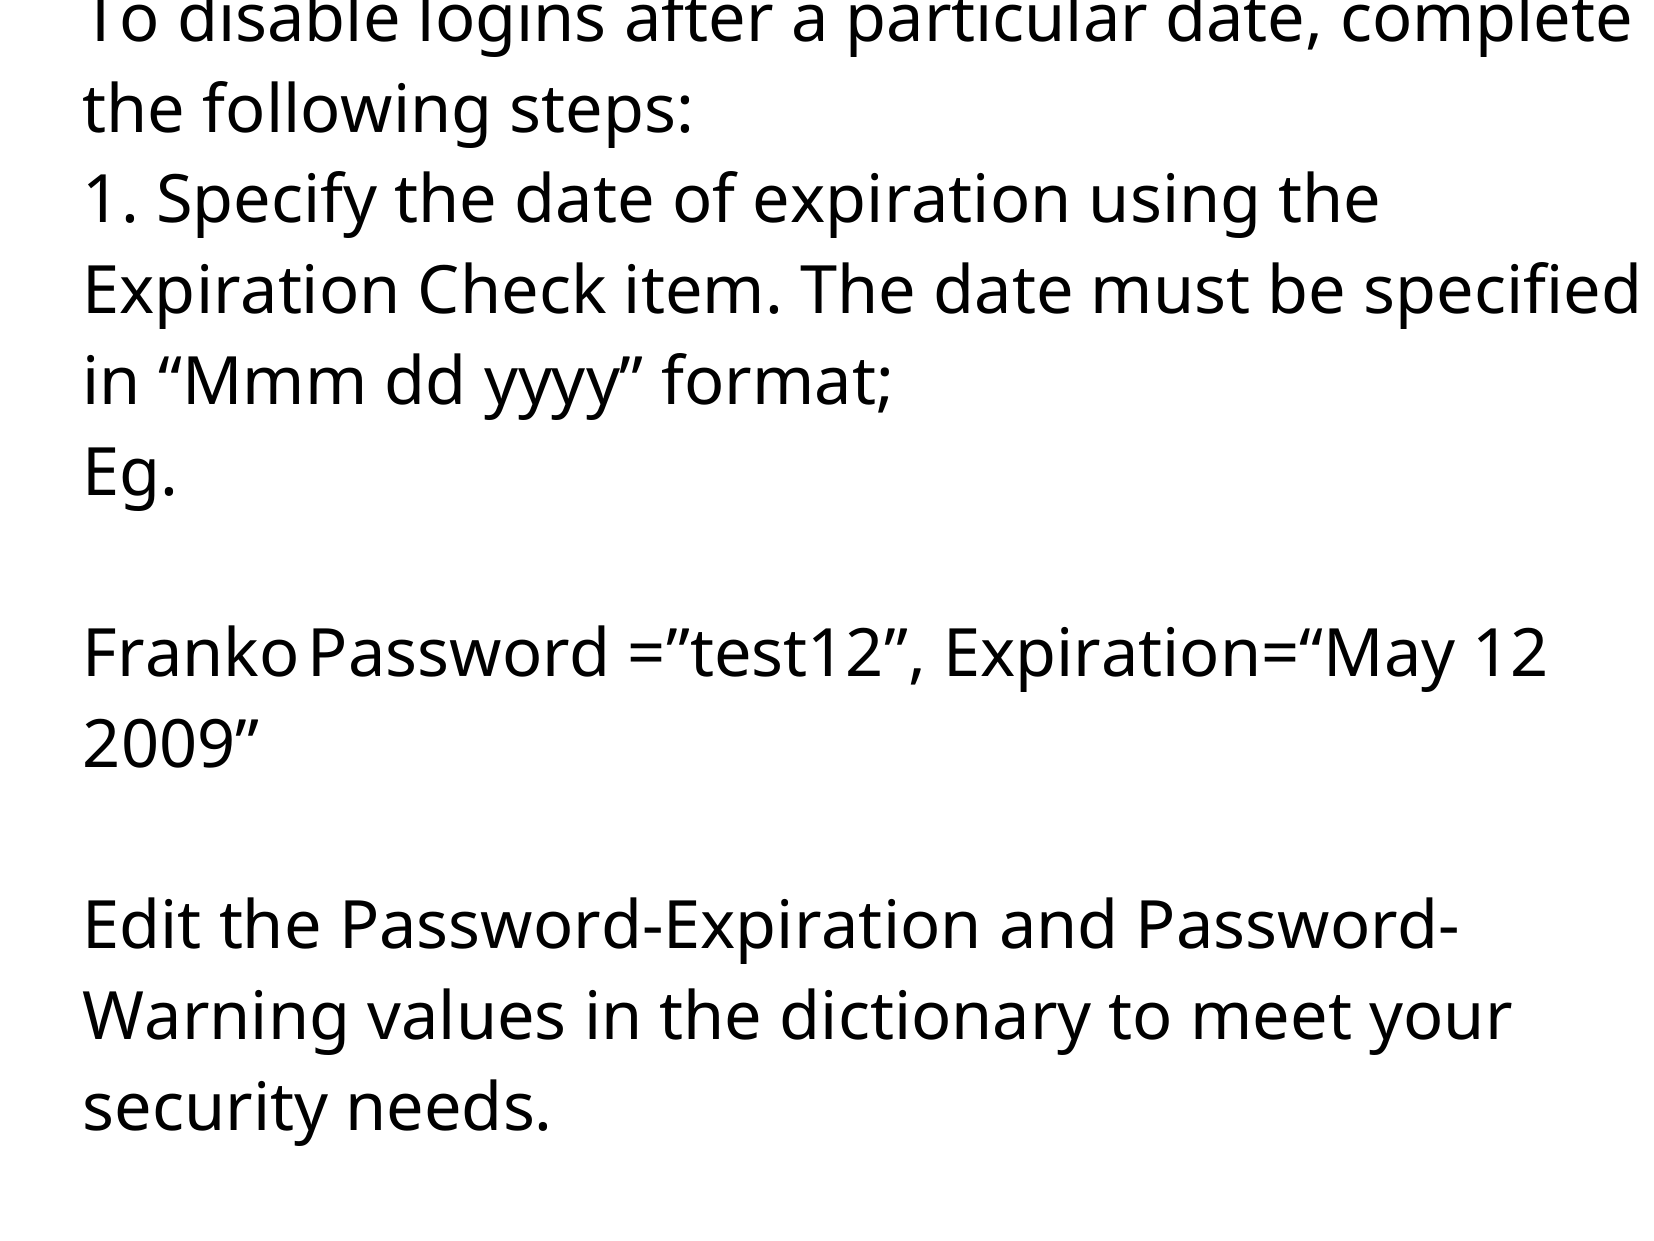

# * Password Expiration Date
To disable logins after a particular date, complete the following steps:
1. Specify the date of expiration using the Expiration Check item. The date must be specified in “Mmm dd yyyy” format;
Eg.
Franko	Password =”test12”, Expiration=“May 12 2009”
Edit the Password-Expiration and Password-Warning values in the dictionary to meet your security needs.
VALUE		Server-Config	Password-Expiration	30
VALUE		Server-Config Password-Warning		5